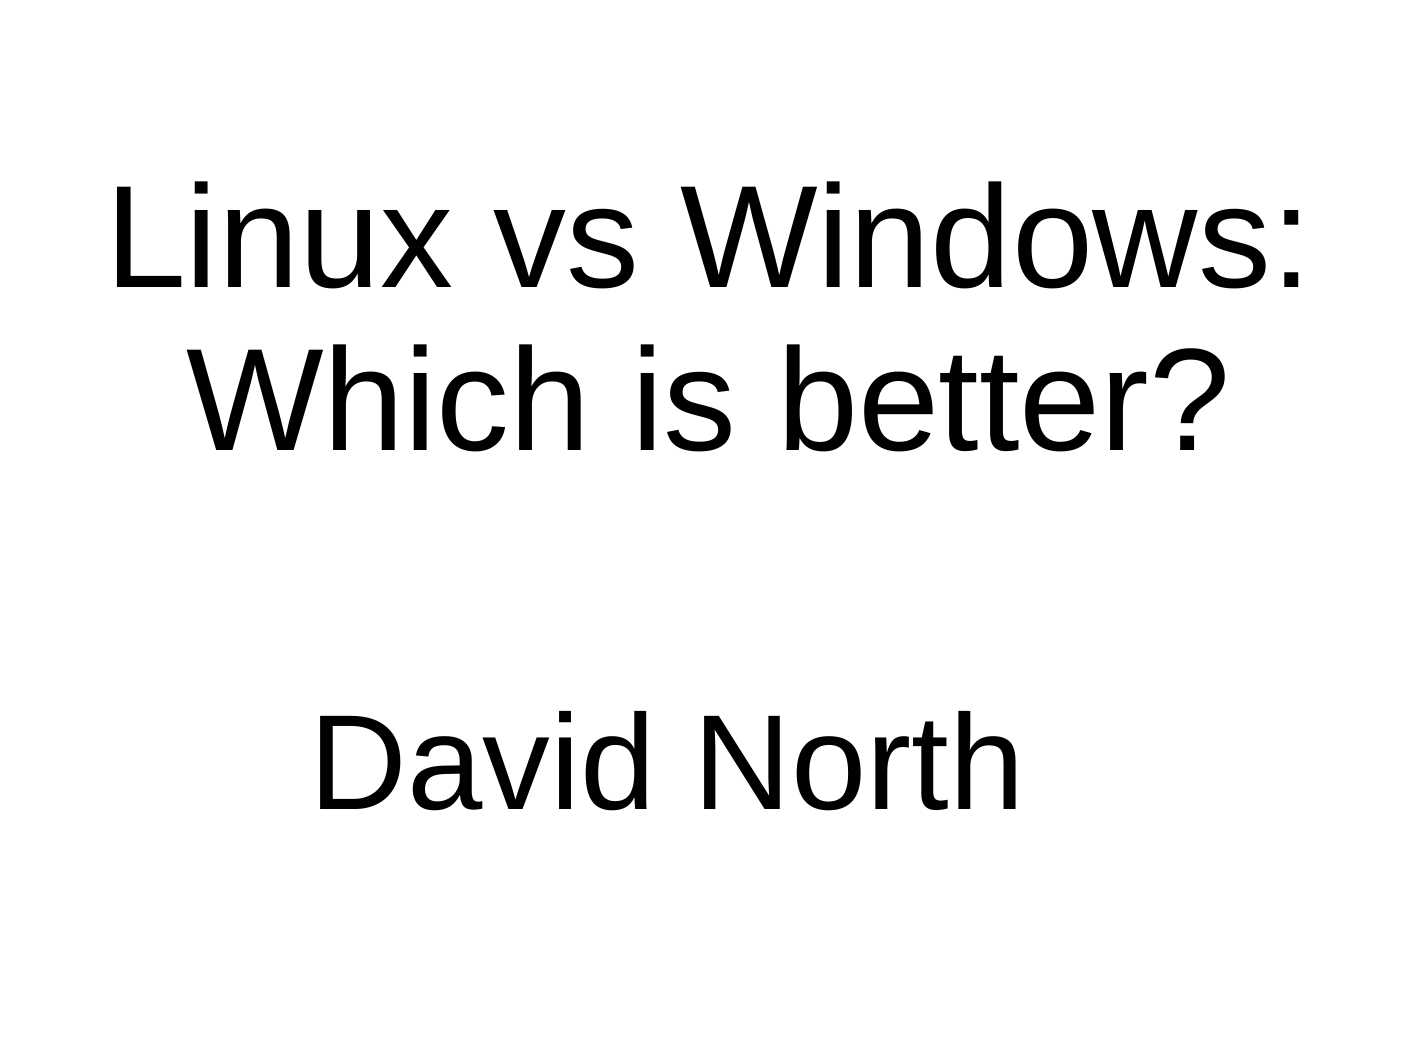

Linux vs Windows:
Which is better?
David North